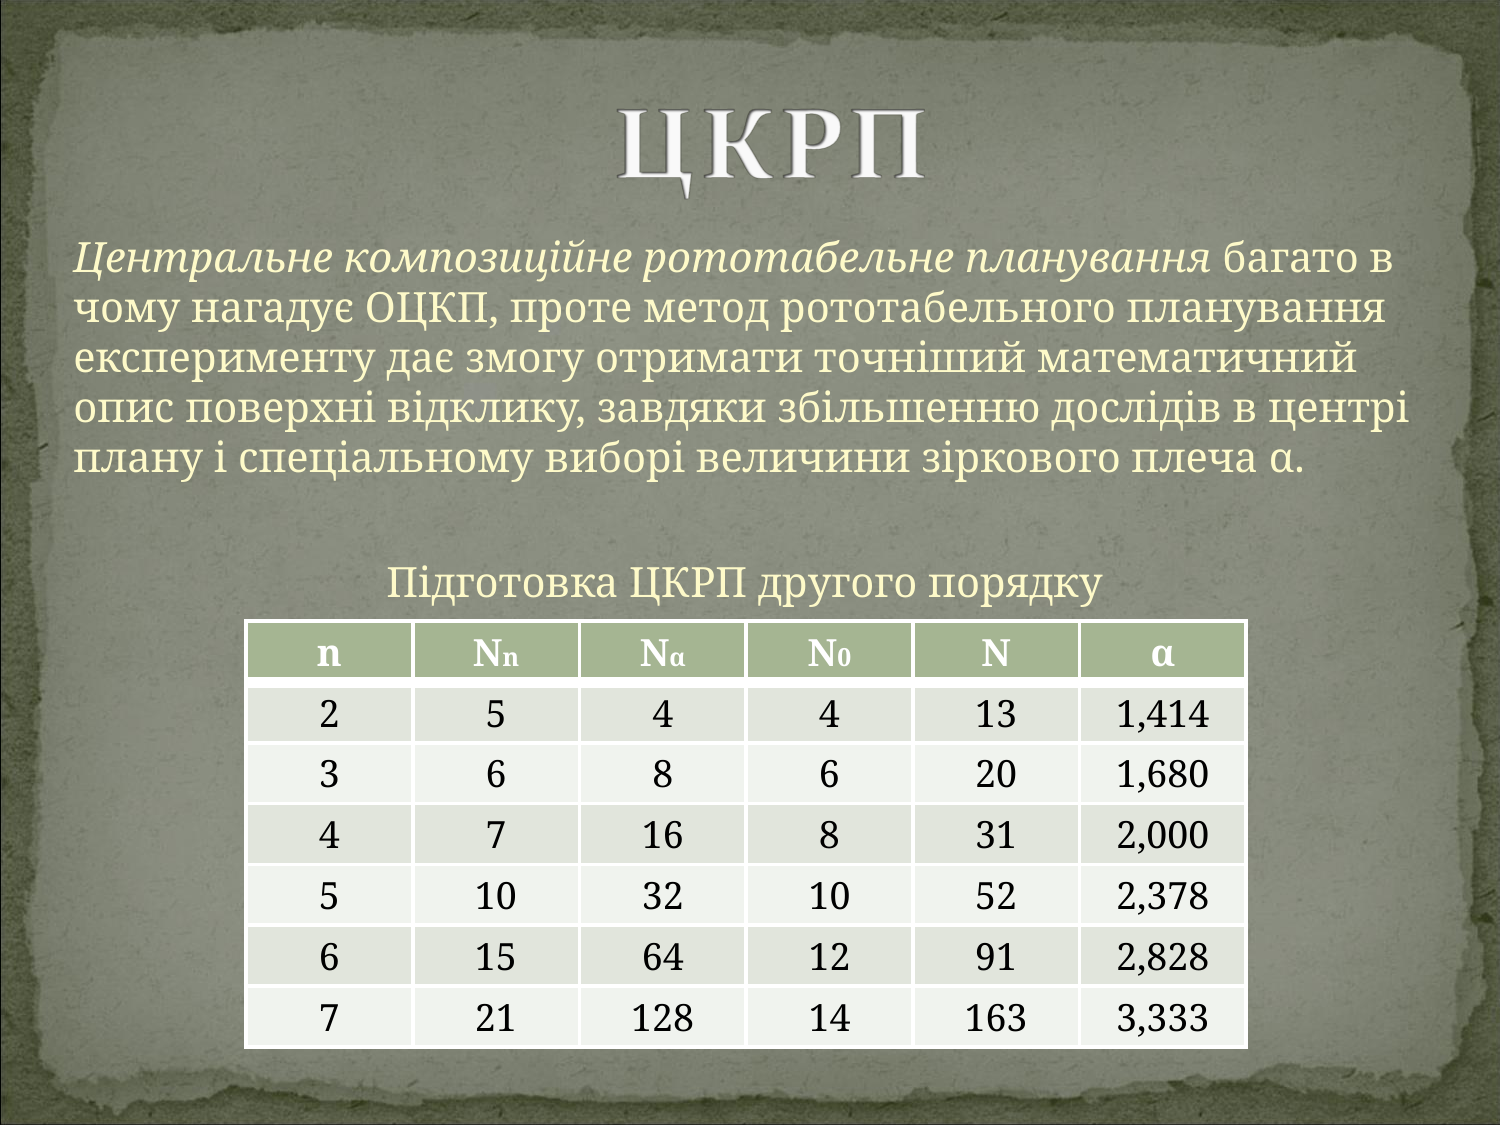

# Центральне композиційне рототабельне планування багато в чому нагадує ОЦКП, проте метод рототабельного планування експерименту дає змогу отримати точніший математичний опис поверхні відклику, завдяки збільшенню дослідів в центрі плану і спеціальному виборі величини зіркового плеча α.
Підготовка ЦКРП другого порядку
| n | Nn | Nα | N0 | N | α |
| --- | --- | --- | --- | --- | --- |
| 2 | 5 | 4 | 4 | 13 | 1,414 |
| 3 | 6 | 8 | 6 | 20 | 1,680 |
| 4 | 7 | 16 | 8 | 31 | 2,000 |
| 5 | 10 | 32 | 10 | 52 | 2,378 |
| 6 | 15 | 64 | 12 | 91 | 2,828 |
| 7 | 21 | 128 | 14 | 163 | 3,333 |